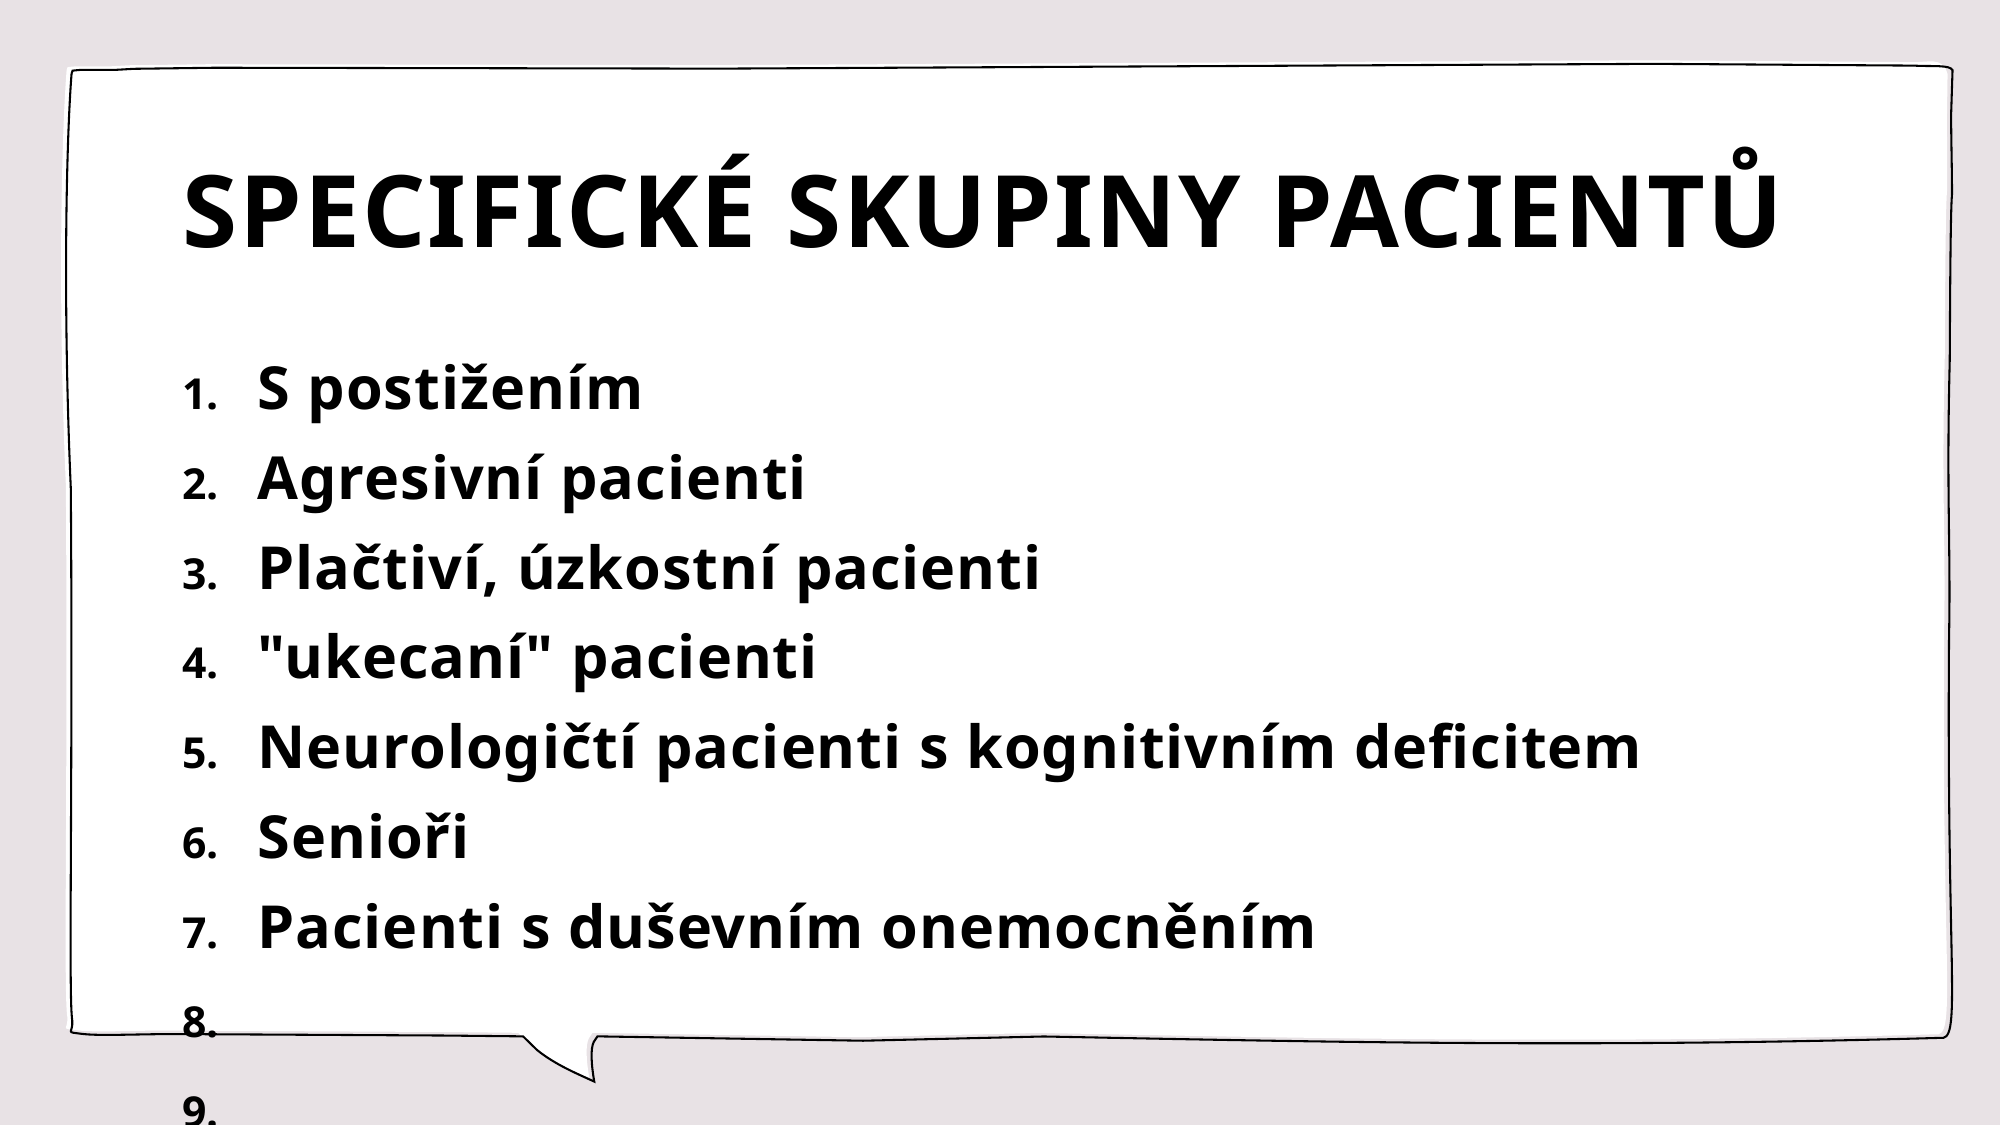

# SPECIFICKÉ SKUPINY PACIENTŮ
S postižením
Agresivní pacienti
Plačtiví, úzkostní pacienti
"ukecaní" pacienti
Neurologičtí pacienti s kognitivním deficitem
Senioři
Pacienti s duševním onemocněním